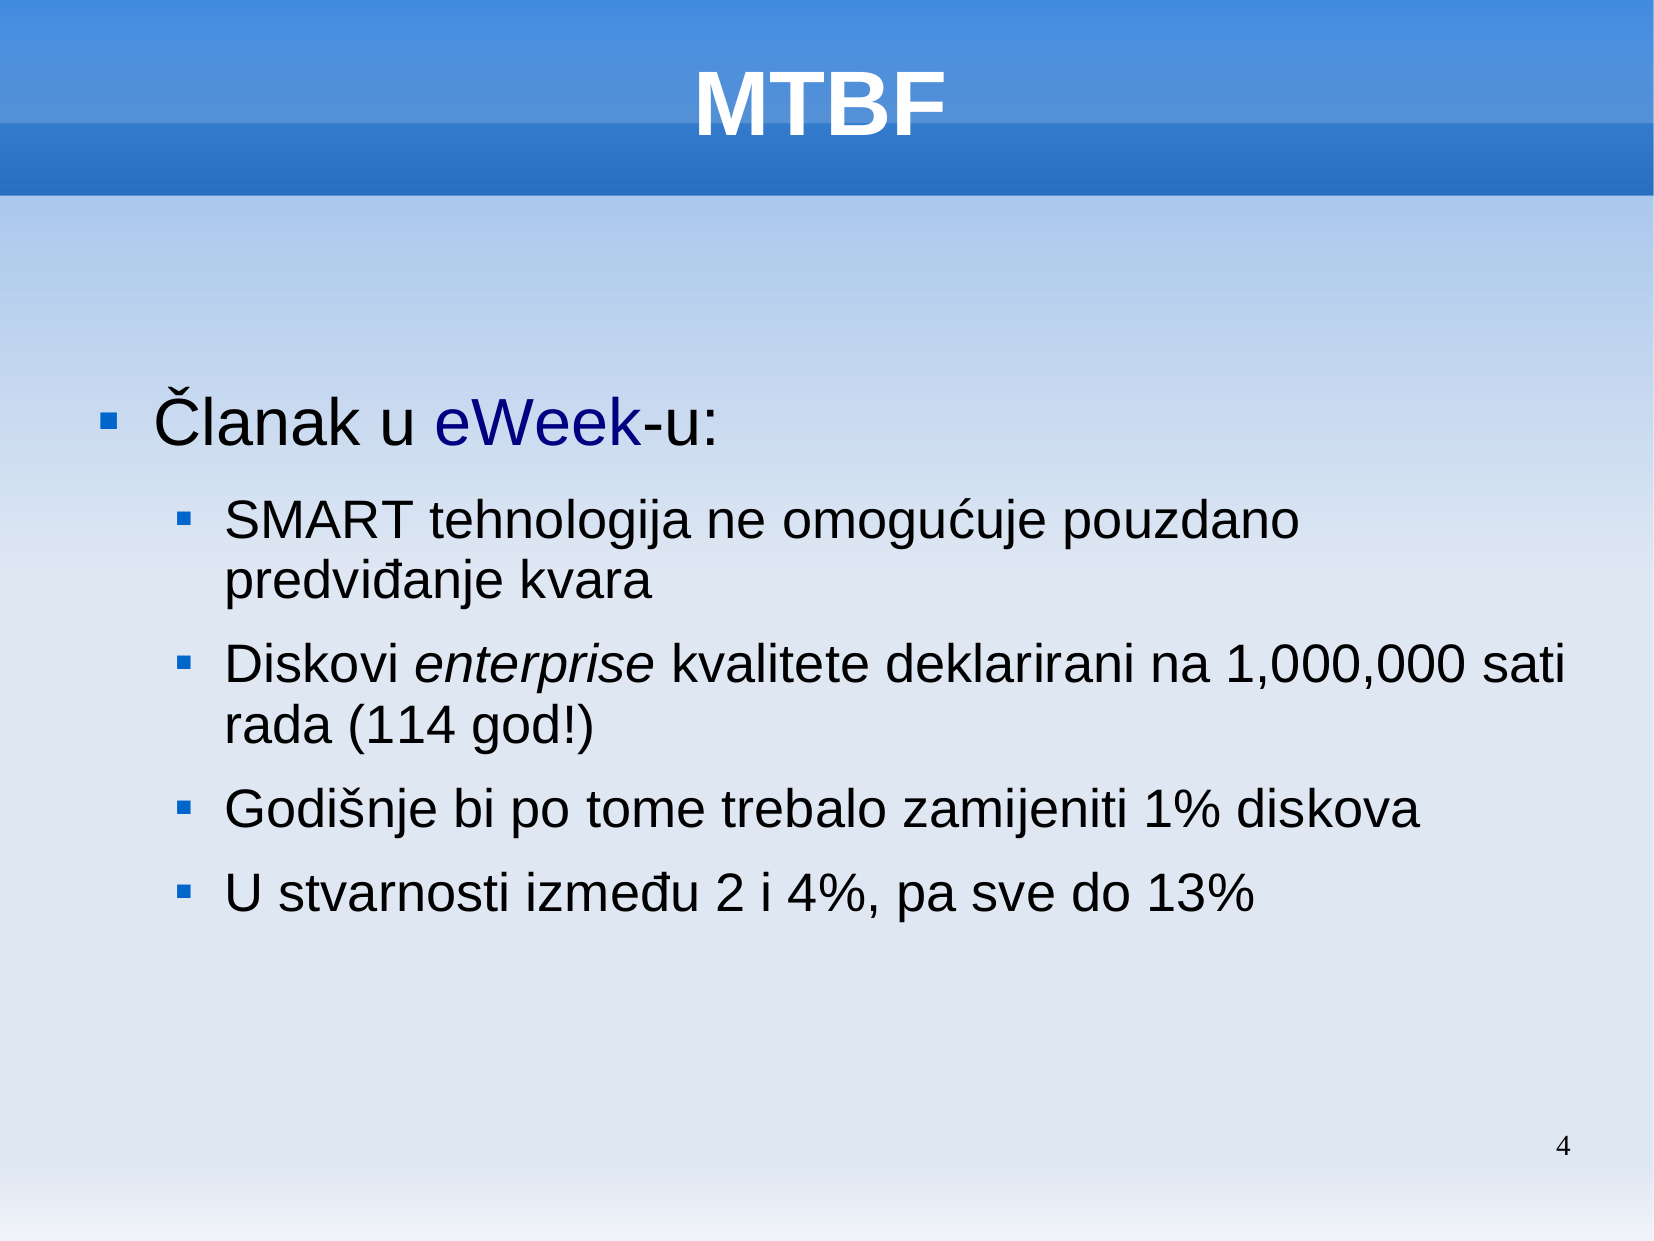

# MTBF
Članak u eWeek-u:
SMART tehnologija ne omogućuje pouzdano predviđanje kvara
Diskovi enterprise kvalitete deklarirani na 1,000,000 sati rada (114 god!)
Godišnje bi po tome trebalo zamijeniti 1% diskova
U stvarnosti između 2 i 4%, pa sve do 13%
4